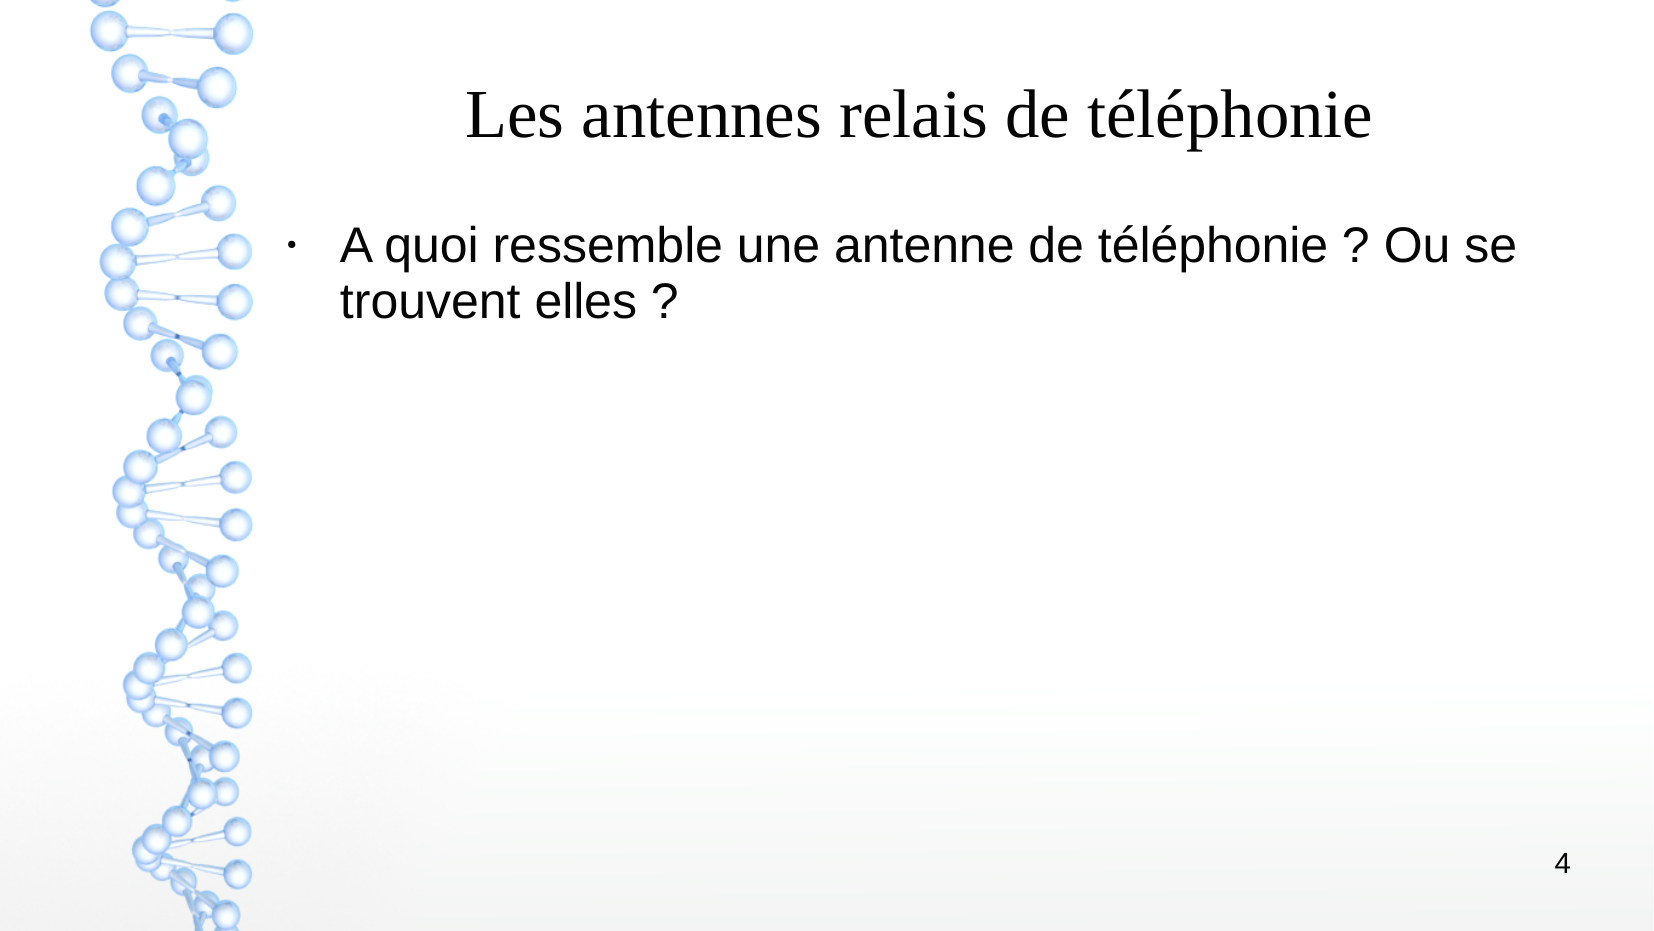

# Les antennes relais de téléphonie
A quoi ressemble une antenne de téléphonie ? Ou se trouvent elles ?
4